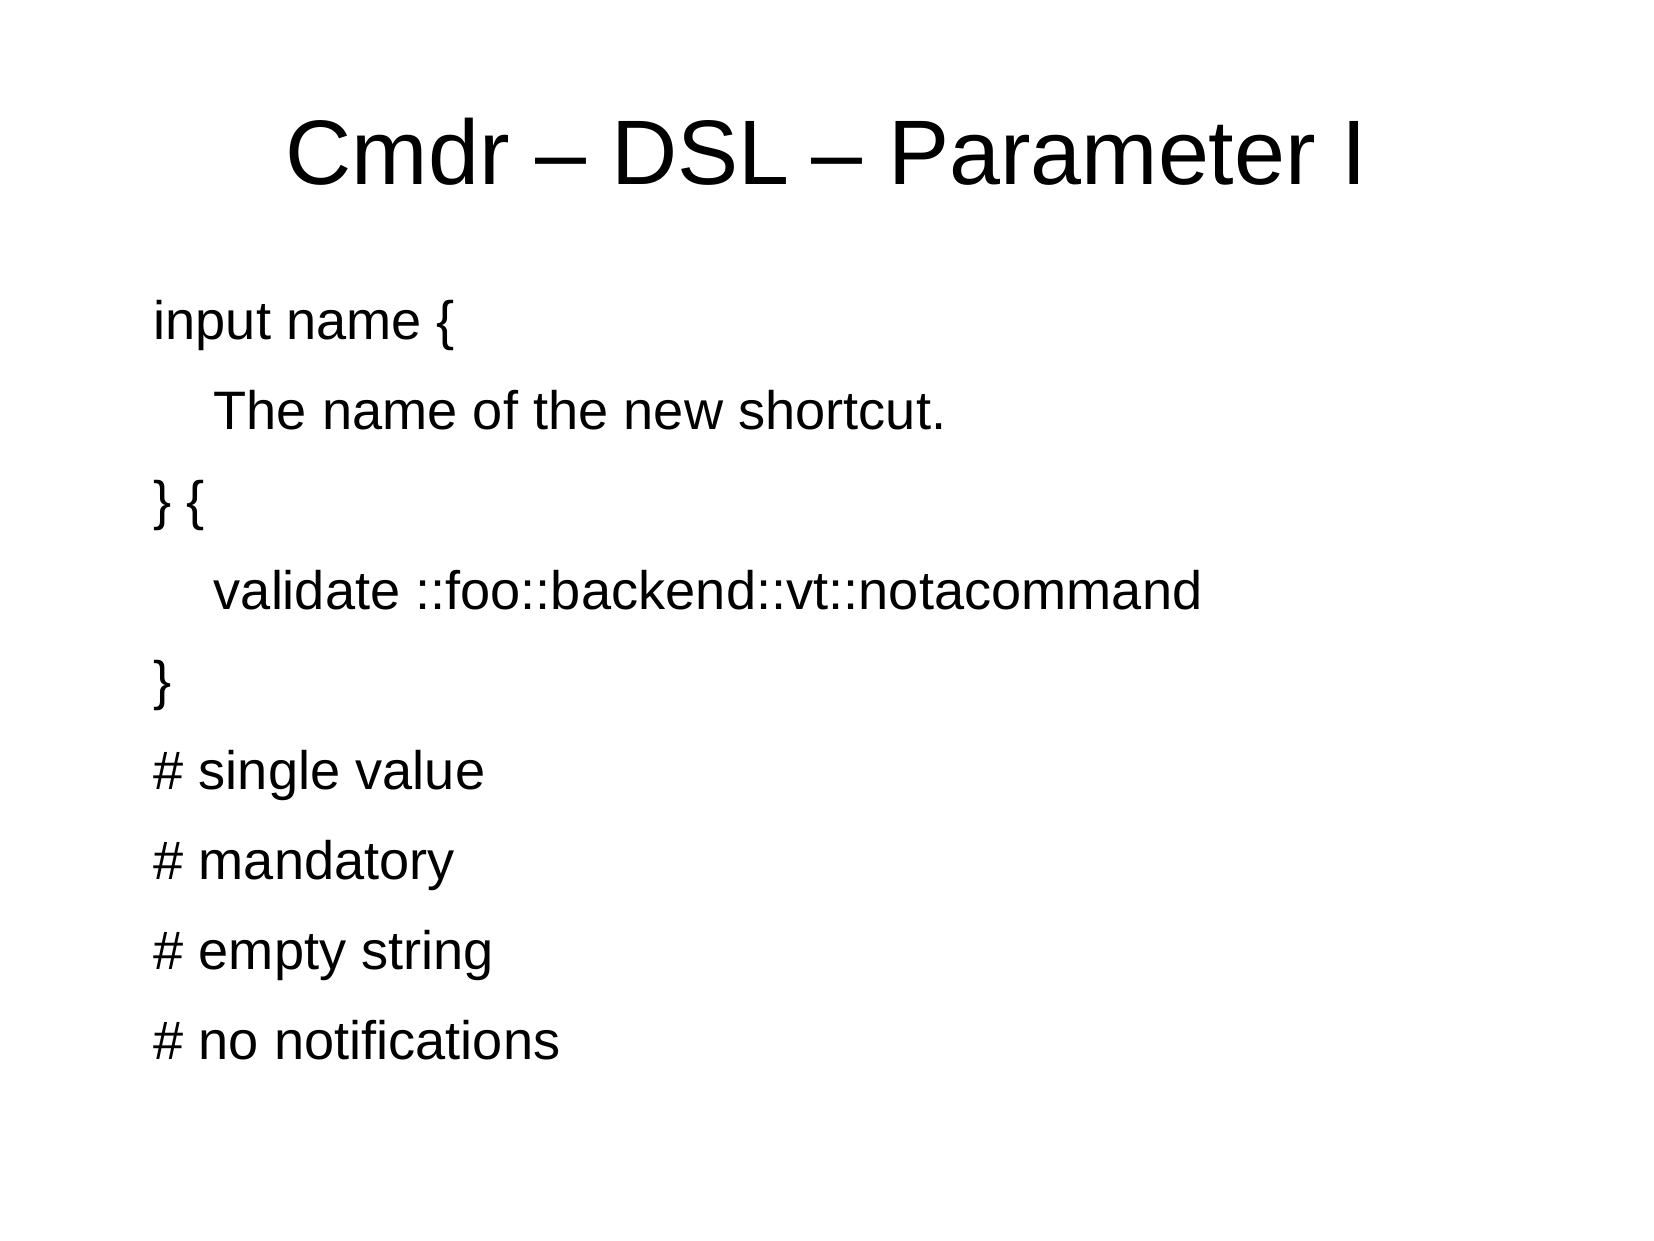

# Cmdr – DSL – Parameter I
input name {
 The name of the new shortcut.
} {
 validate ::foo::backend::vt::notacommand
}
# single value
# mandatory
# empty string
# no notifications